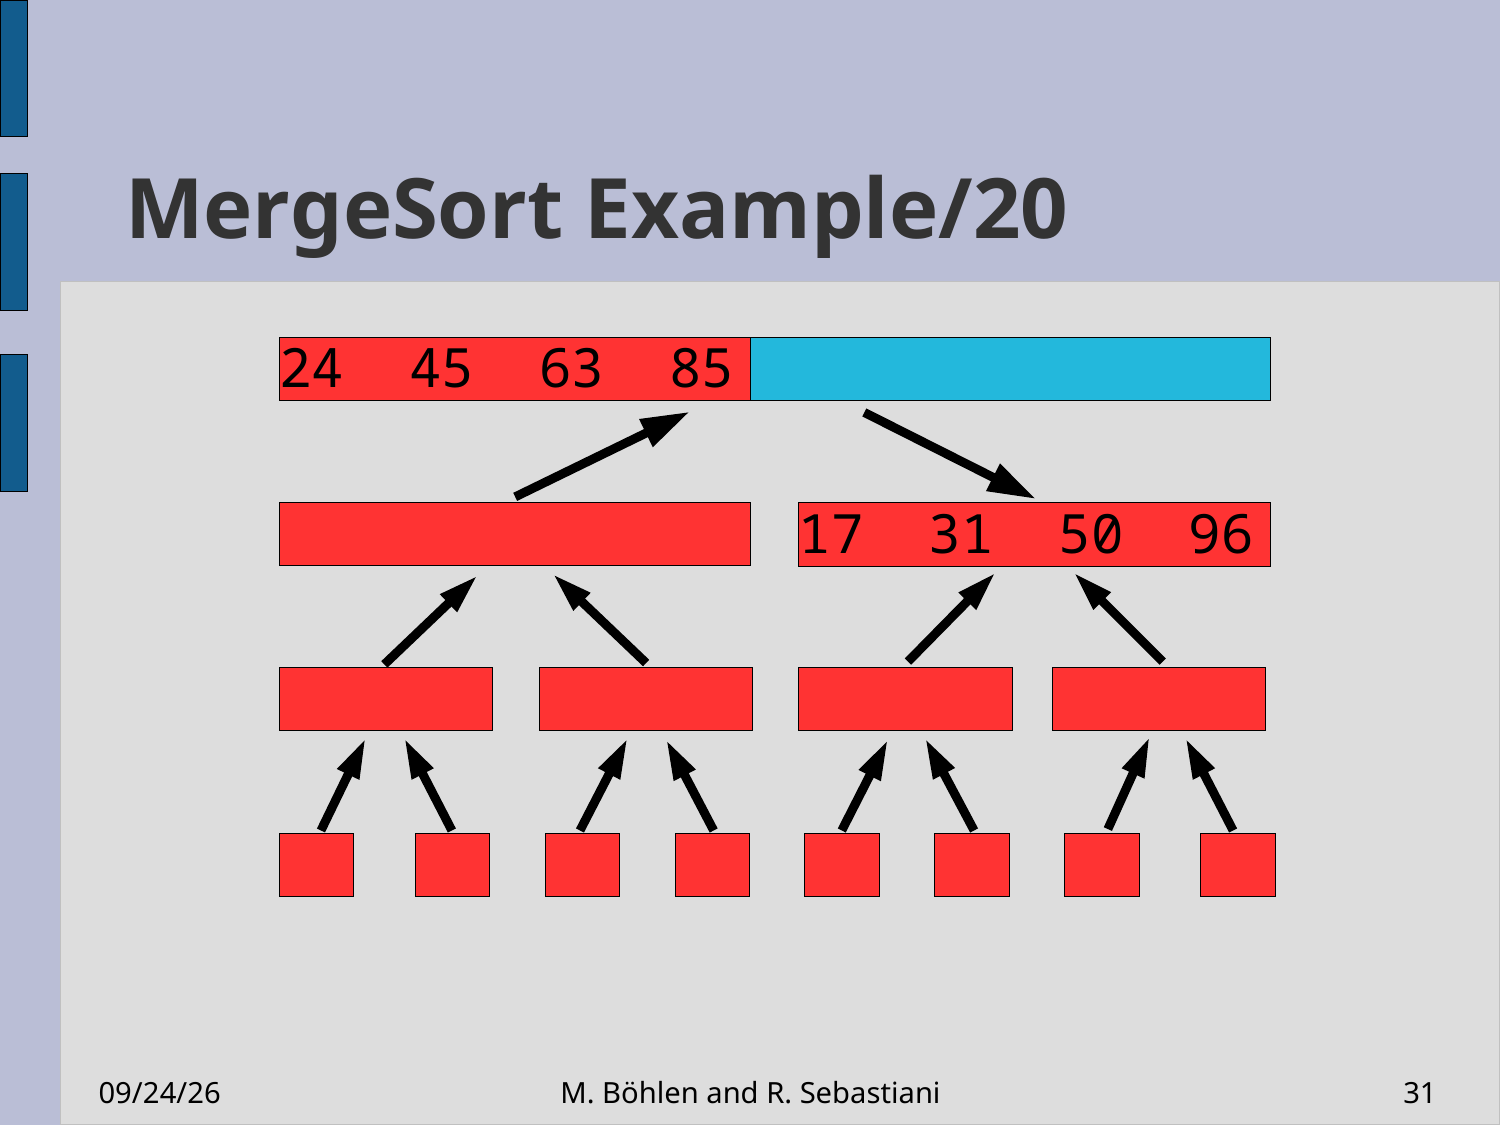

# MergeSort Example/20
24 45 63 85
24 45 63 85
17 31 50 96
M. Böhlen and R. Sebastiani
31